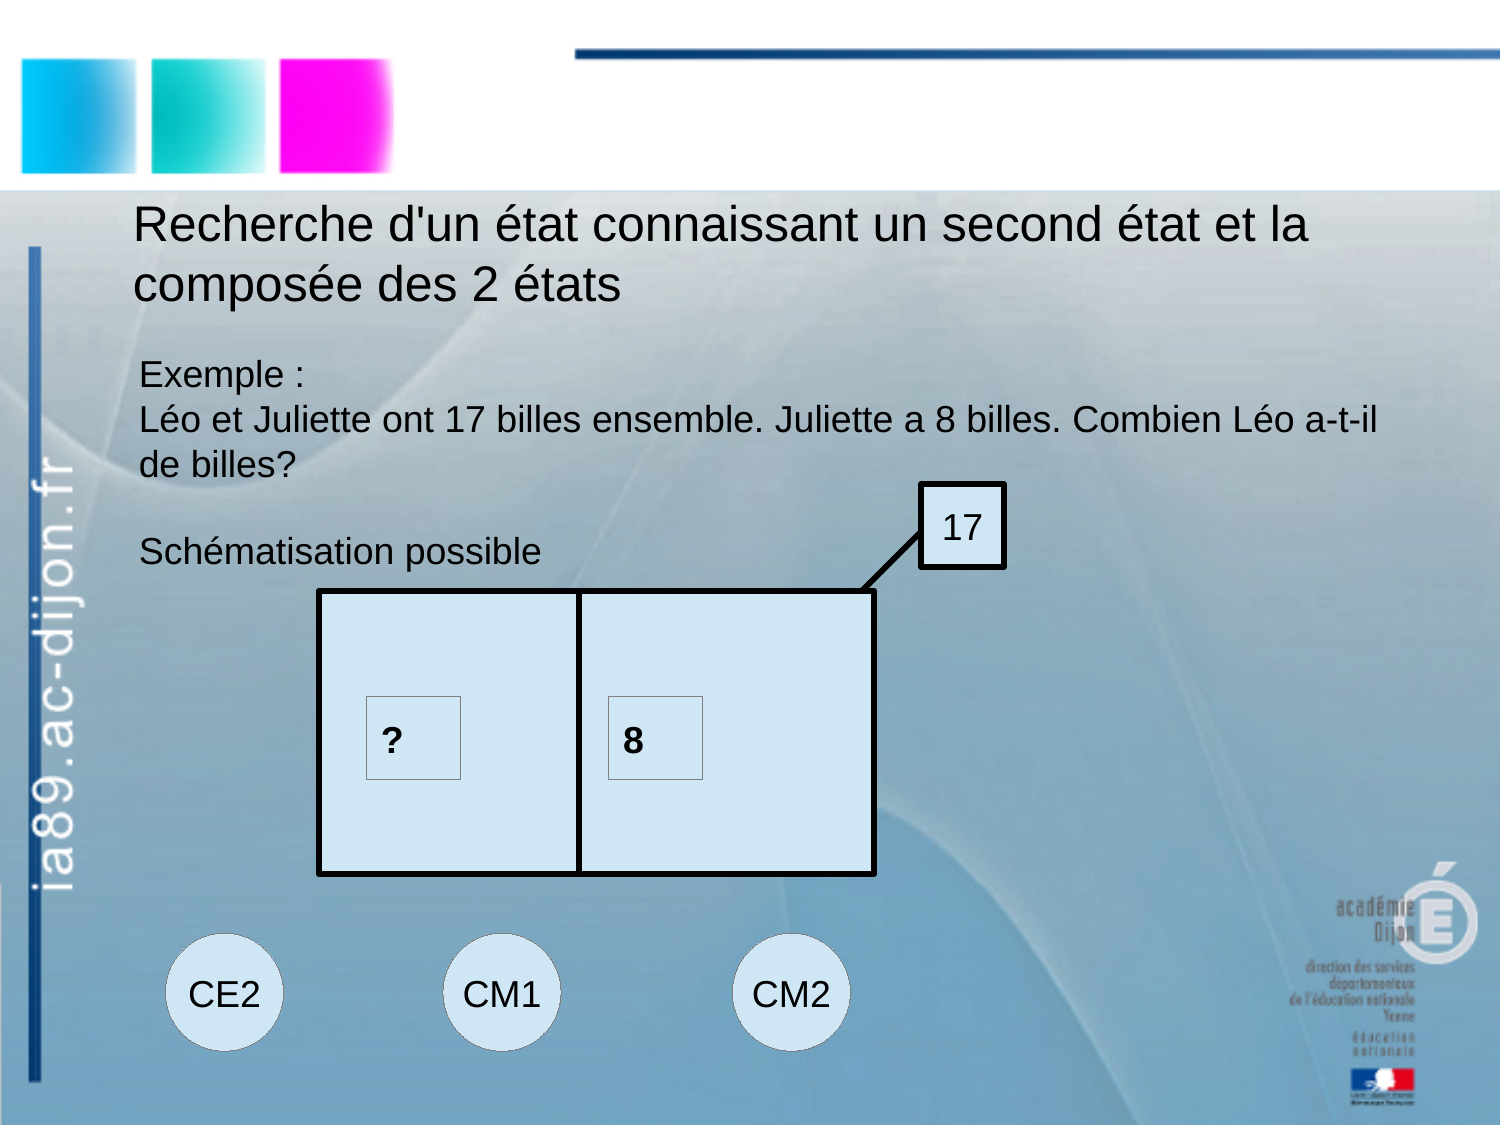

Recherche d'un état connaissant un second état et la composée des 2 états
Exemple :
Léo et Juliette ont 17 billes ensemble. Juliette a 8 billes. Combien Léo a-t-il de billes?
17
Schématisation possible
?
8
CE2
CM1
CM2